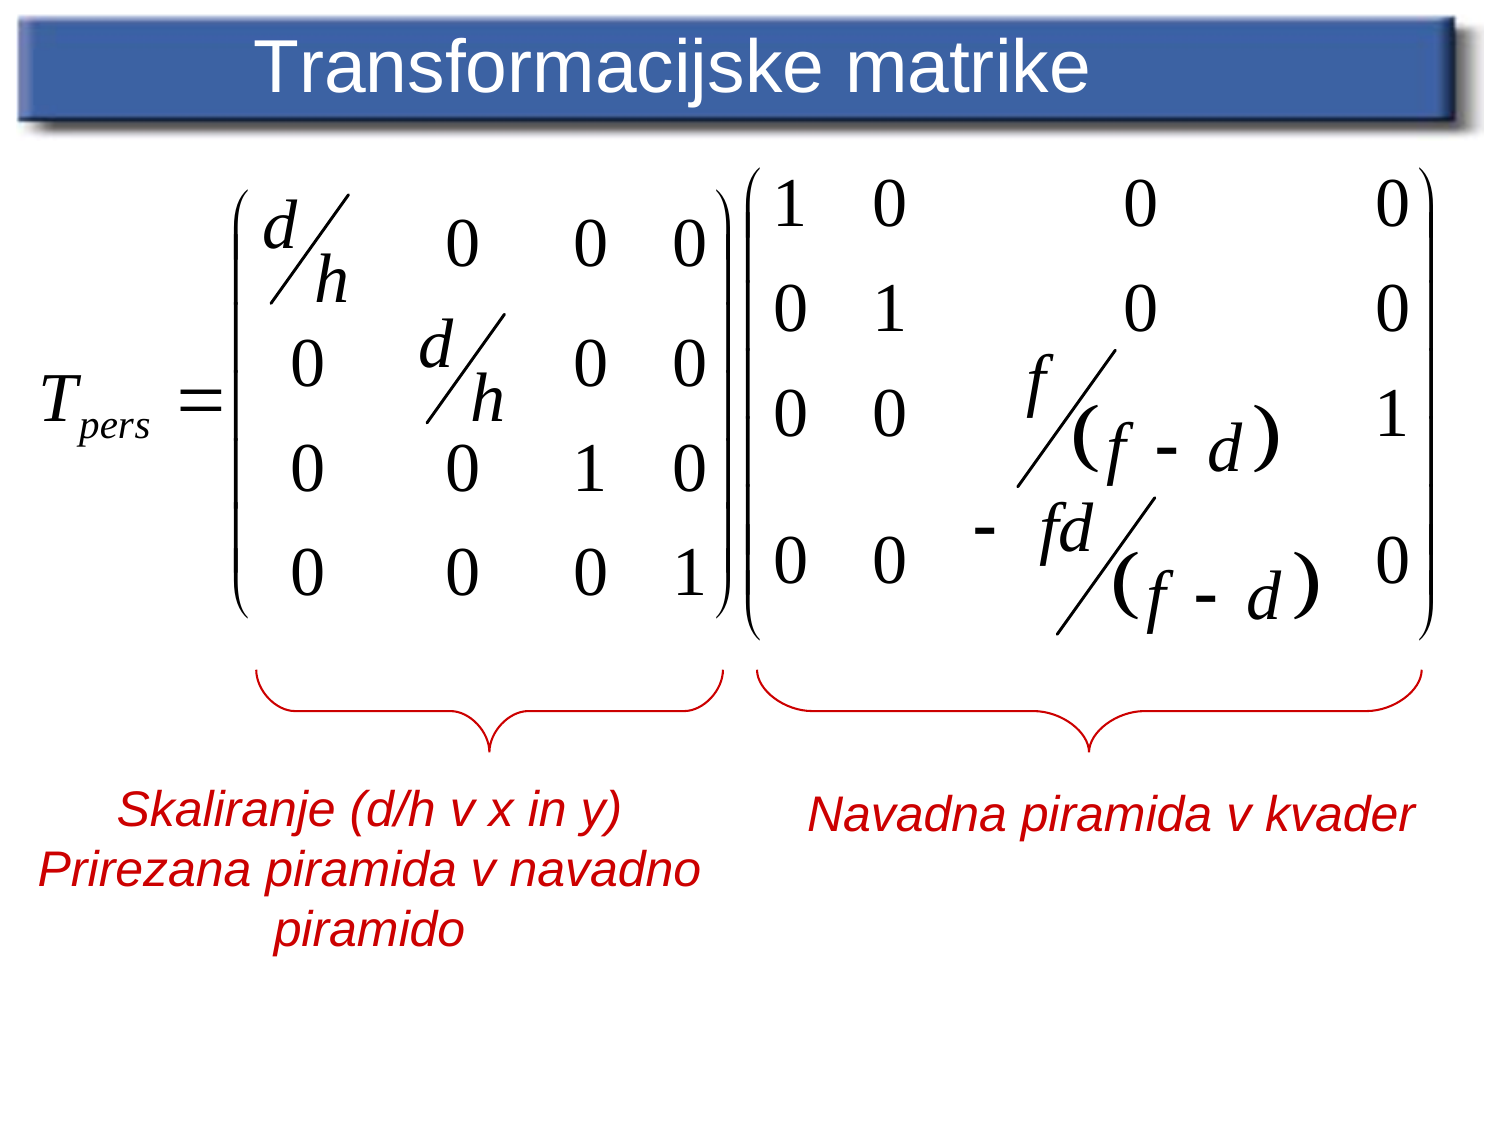

Transformacijske matrike
Skaliranje (d/h v x in y)
Prirezana piramida v navadno piramido
Navadna piramida v kvader